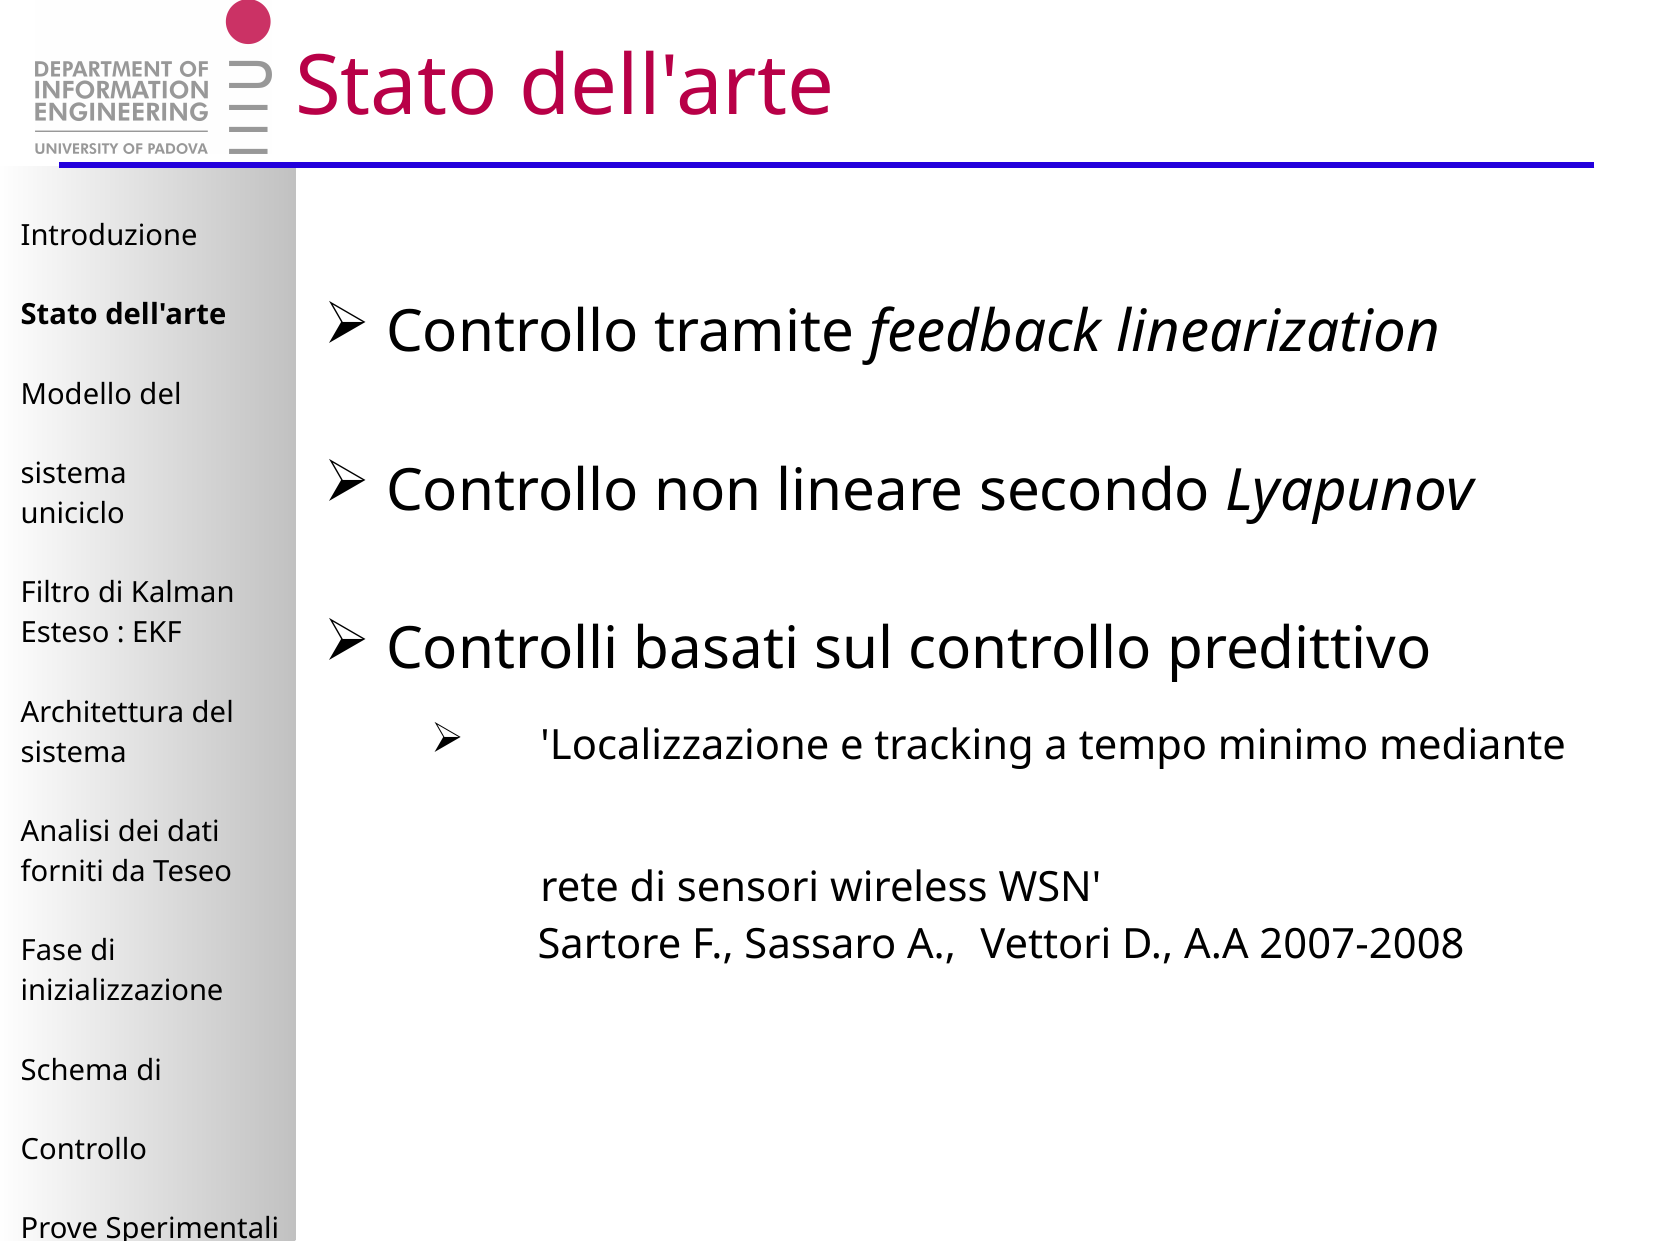

Stato dell'arte
Introduzione
Stato dell'arte
Modello del sistema
uniciclo
Filtro di Kalman
Esteso : EKF
Architettura del
sistema
Analisi dei dati
forniti da Teseo
Fase di
inizializzazione
Schema di Controllo
Prove Sperimentali
Conclusioni
Sviluppi futuri
# Controllo tramite feedback linearization
 Controllo non lineare secondo Lyapunov
 Controlli basati sul controllo predittivo
 	'Localizzazione e tracking a tempo minimo mediante
 	rete di sensori wireless WSN'
Sartore F., Sassaro A.,	Vettori D., A.A 2007-2008